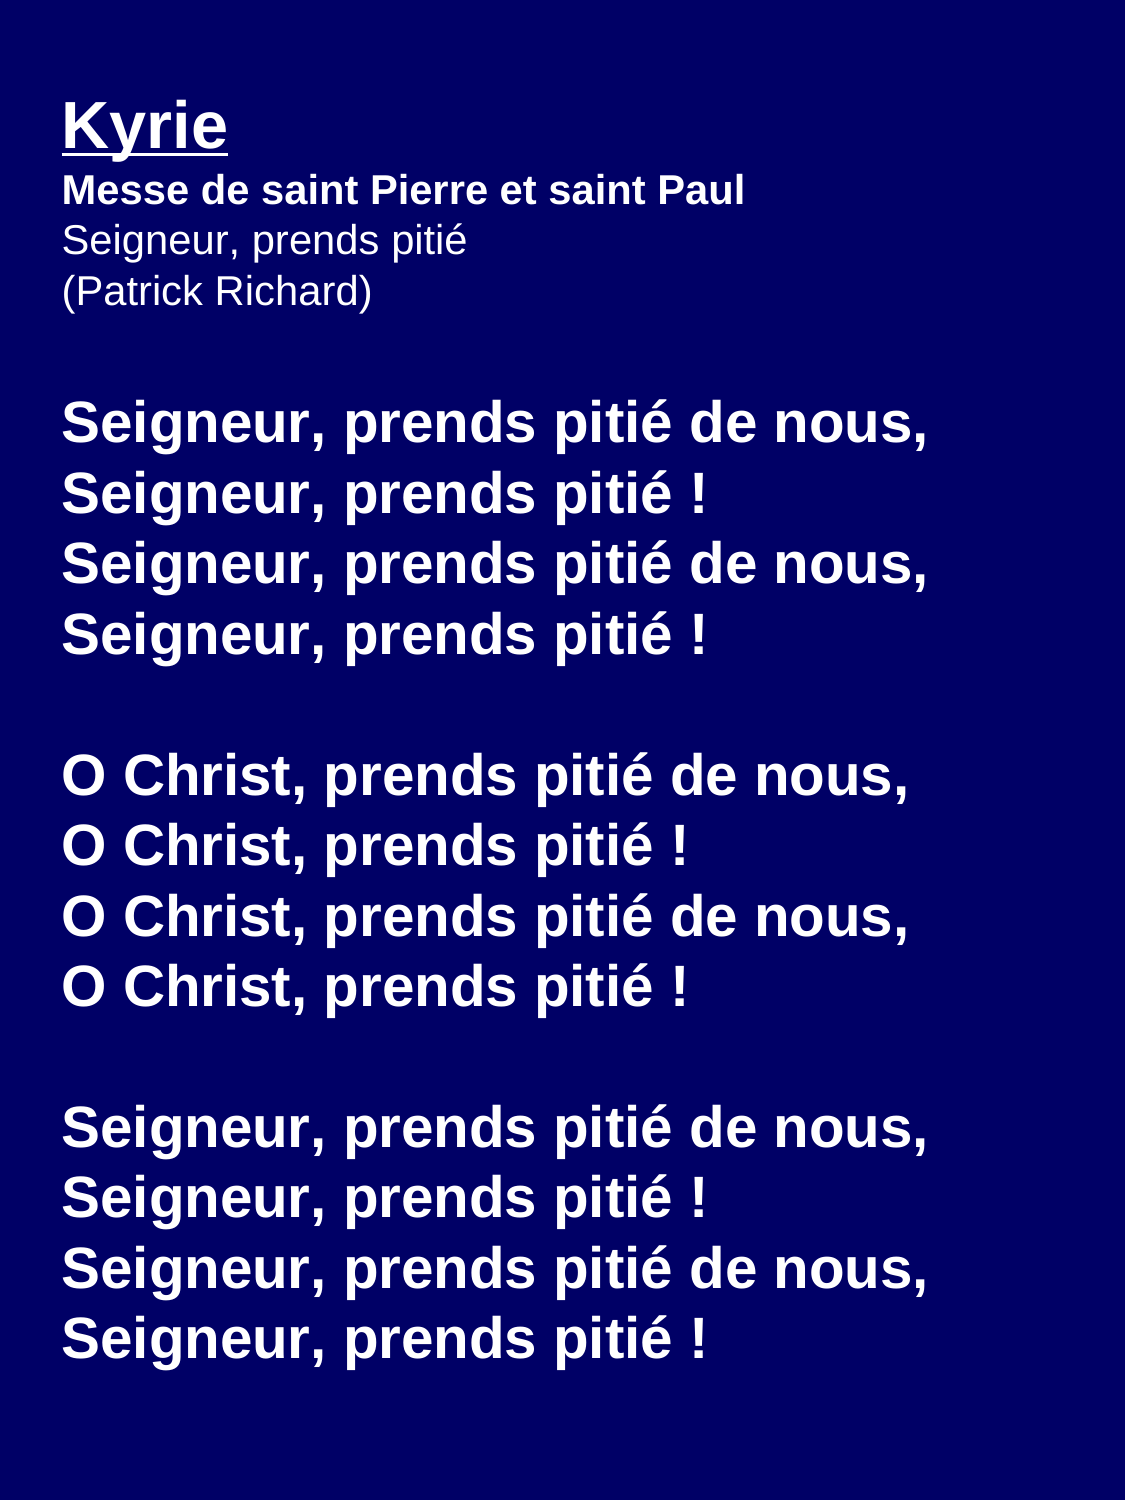

Kyrie
Messe de saint Pierre et saint Paul
Seigneur, prends pitié
(Patrick Richard)
Seigneur, prends pitié de nous,
Seigneur, prends pitié !
Seigneur, prends pitié de nous,
Seigneur, prends pitié !
O Christ, prends pitié de nous,
O Christ, prends pitié !
O Christ, prends pitié de nous,
O Christ, prends pitié !
Seigneur, prends pitié de nous,
Seigneur, prends pitié !
Seigneur, prends pitié de nous,
Seigneur, prends pitié !